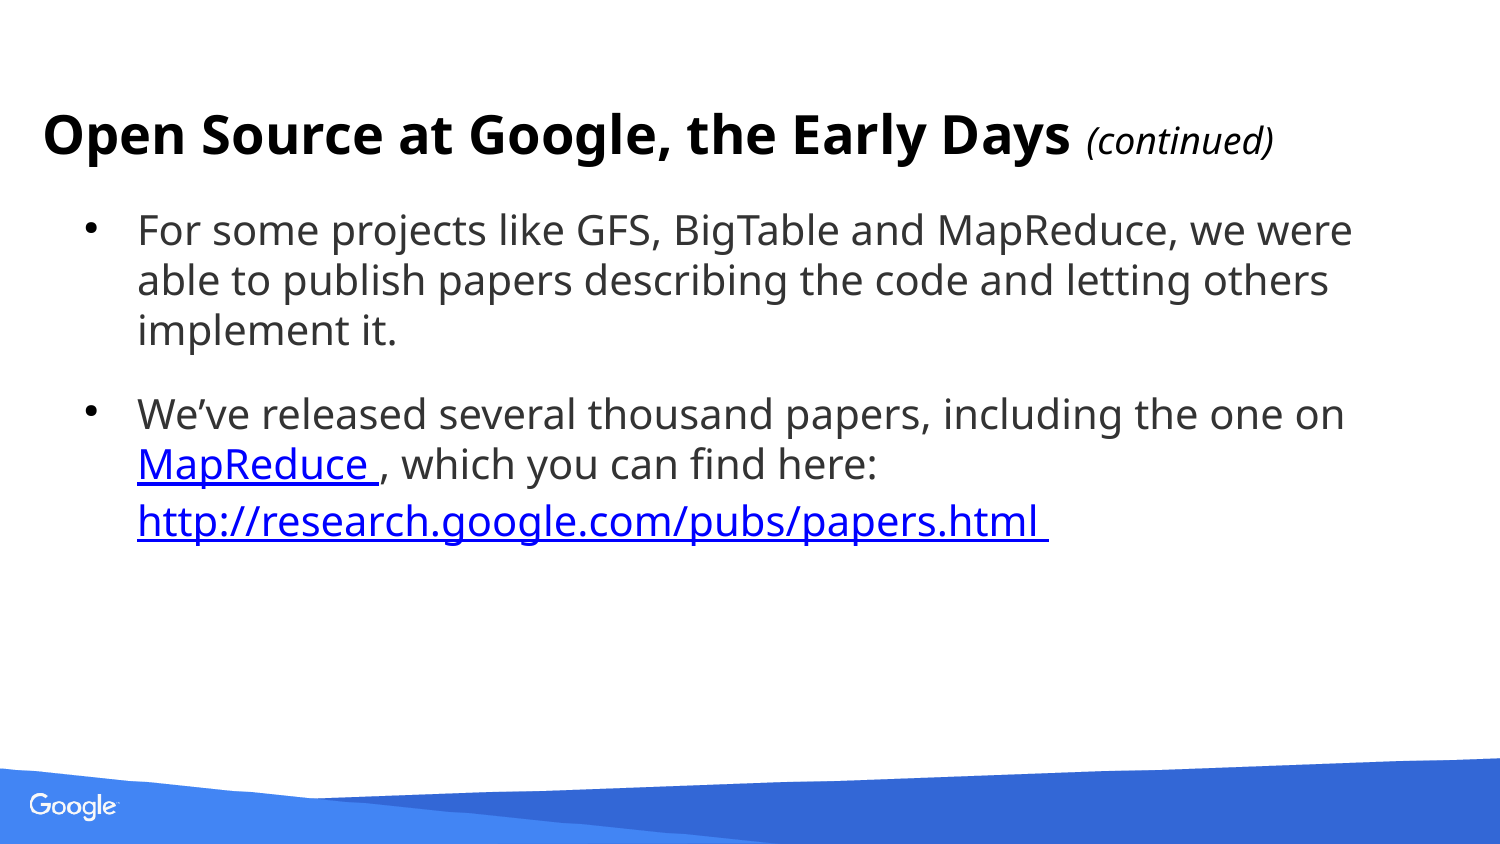

Open Source at Google, the Early Days (continued)
# For some projects like GFS, BigTable and MapReduce, we were able to publish papers describing the code and letting others implement it.
We’ve released several thousand papers, including the one on MapReduce , which you can find here: http://research.google.com/pubs/papers.html